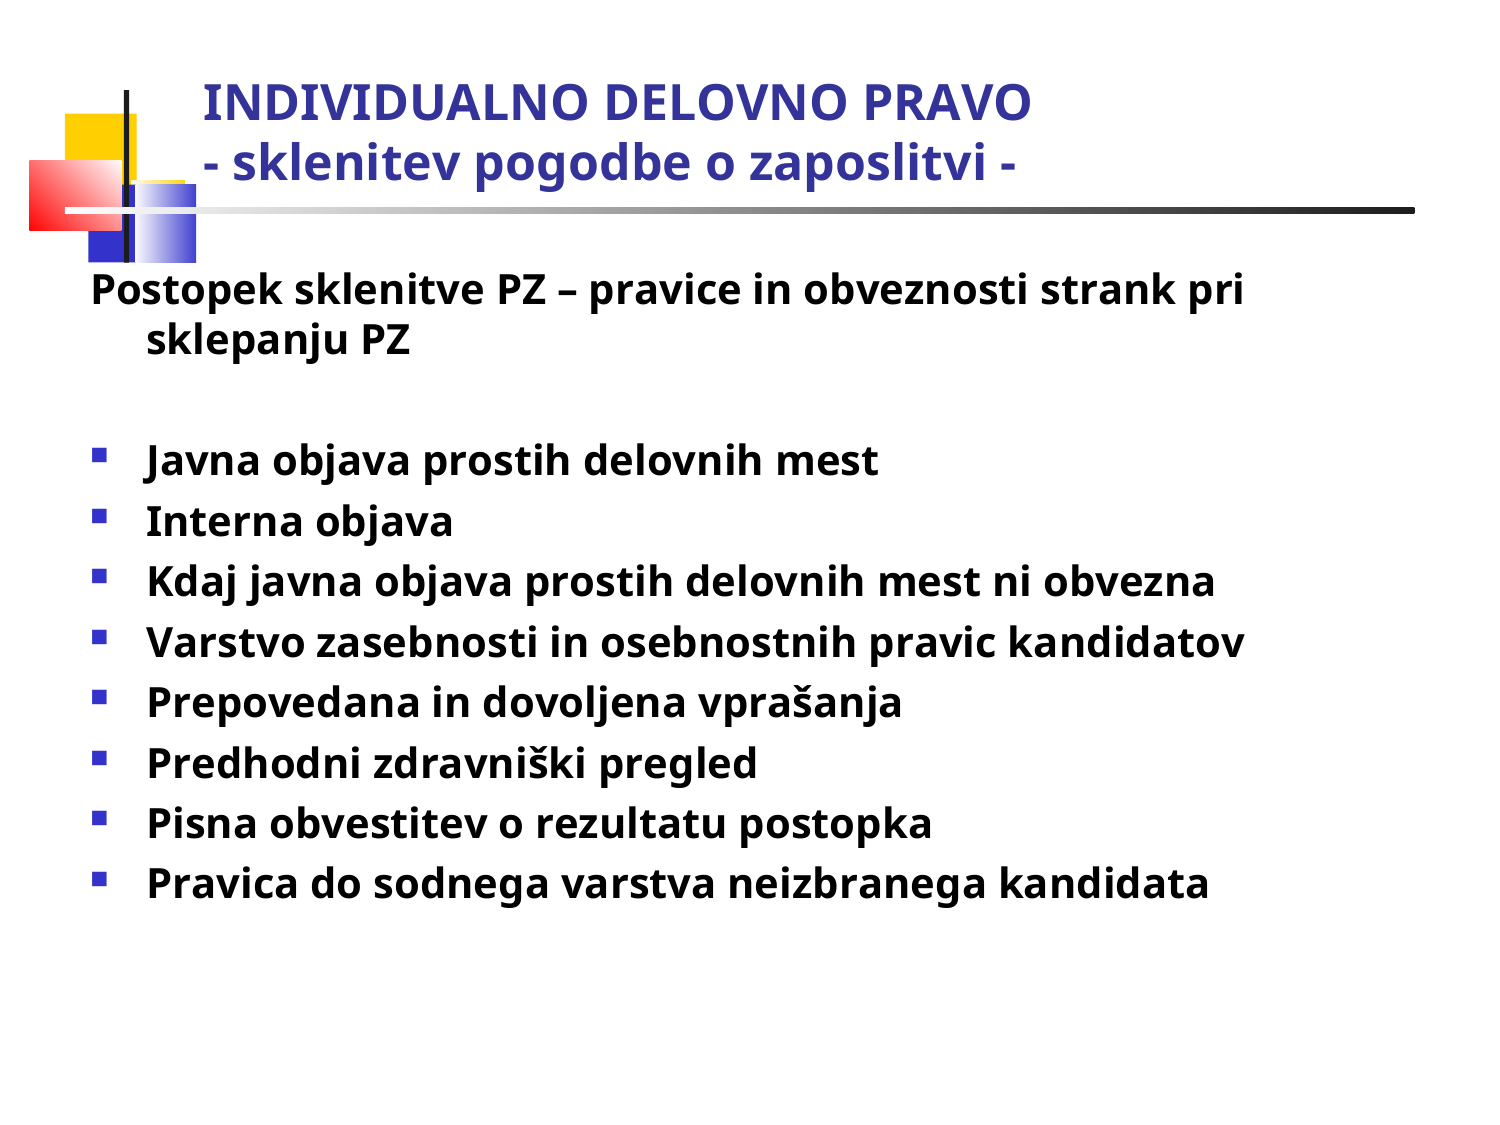

# INDIVIDUALNO DELOVNO PRAVO - sklenitev pogodbe o zaposlitvi -
Postopek sklenitve PZ – pravice in obveznosti strank pri sklepanju PZ
Javna objava prostih delovnih mest
Interna objava
Kdaj javna objava prostih delovnih mest ni obvezna
Varstvo zasebnosti in osebnostnih pravic kandidatov
Prepovedana in dovoljena vprašanja
Predhodni zdravniški pregled
Pisna obvestitev o rezultatu postopka
Pravica do sodnega varstva neizbranega kandidata